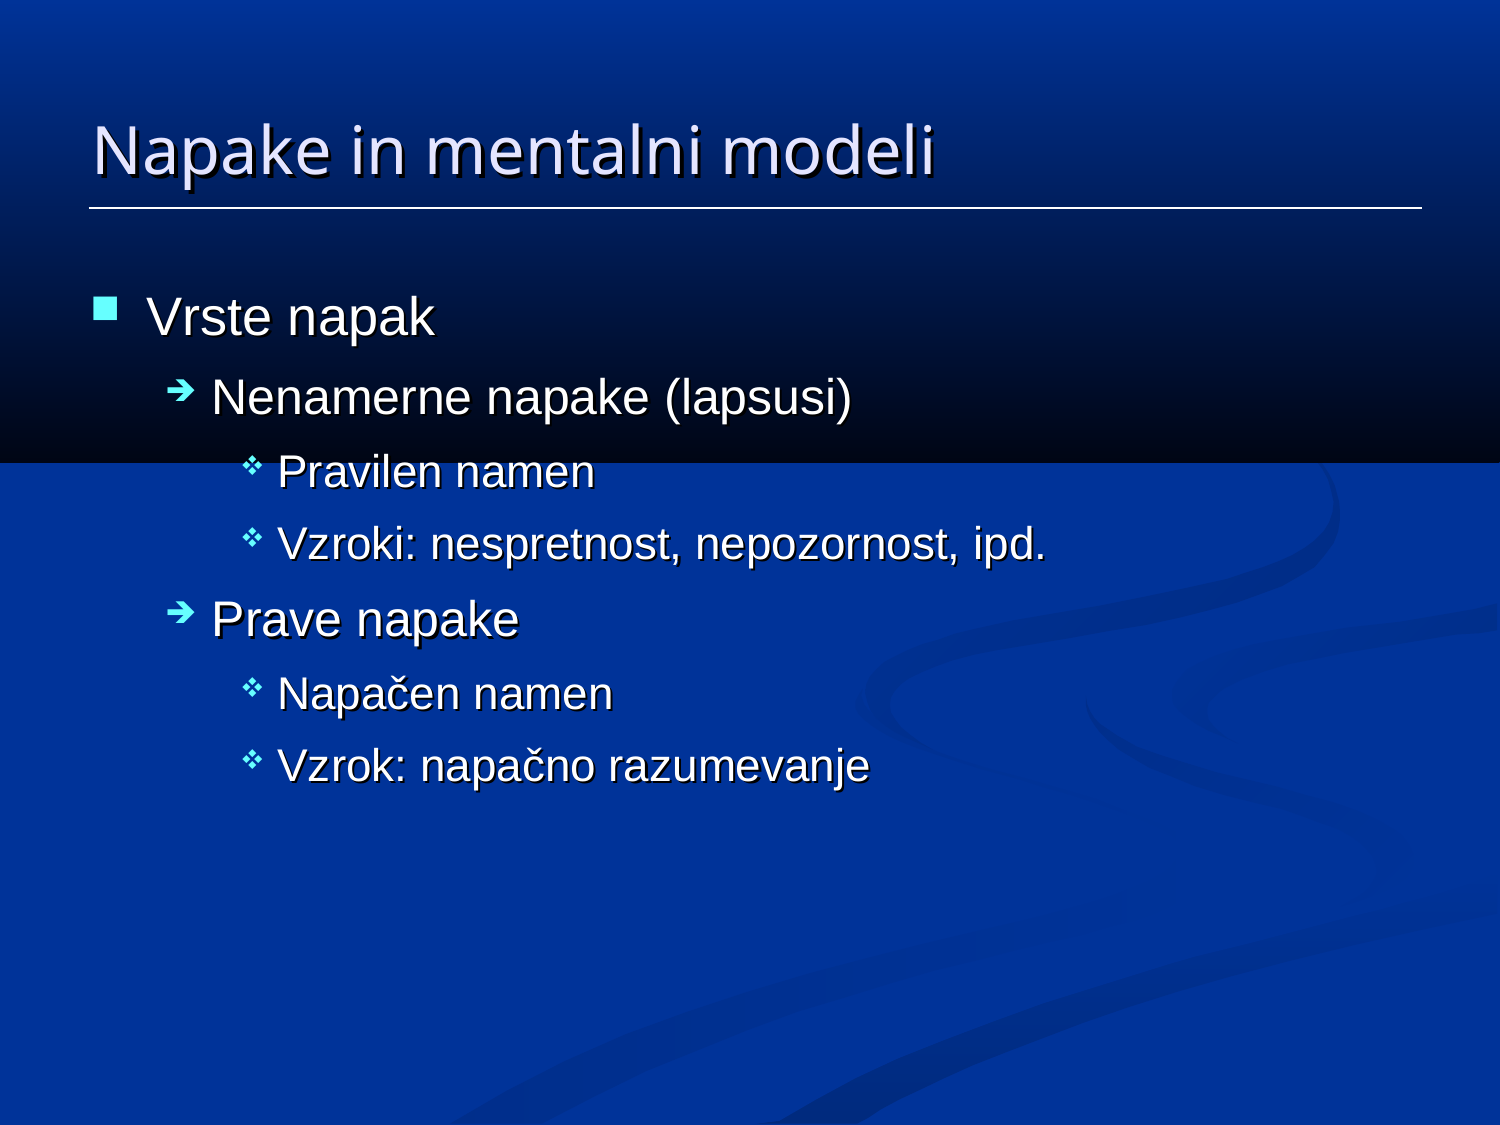

Napake in mentalni modeli
# Vrste napak
Nenamerne napake (lapsusi)
Pravilen namen
Vzroki: nespretnost, nepozornost, ipd.
Prave napake
Napačen namen
Vzrok: napačno razumevanje